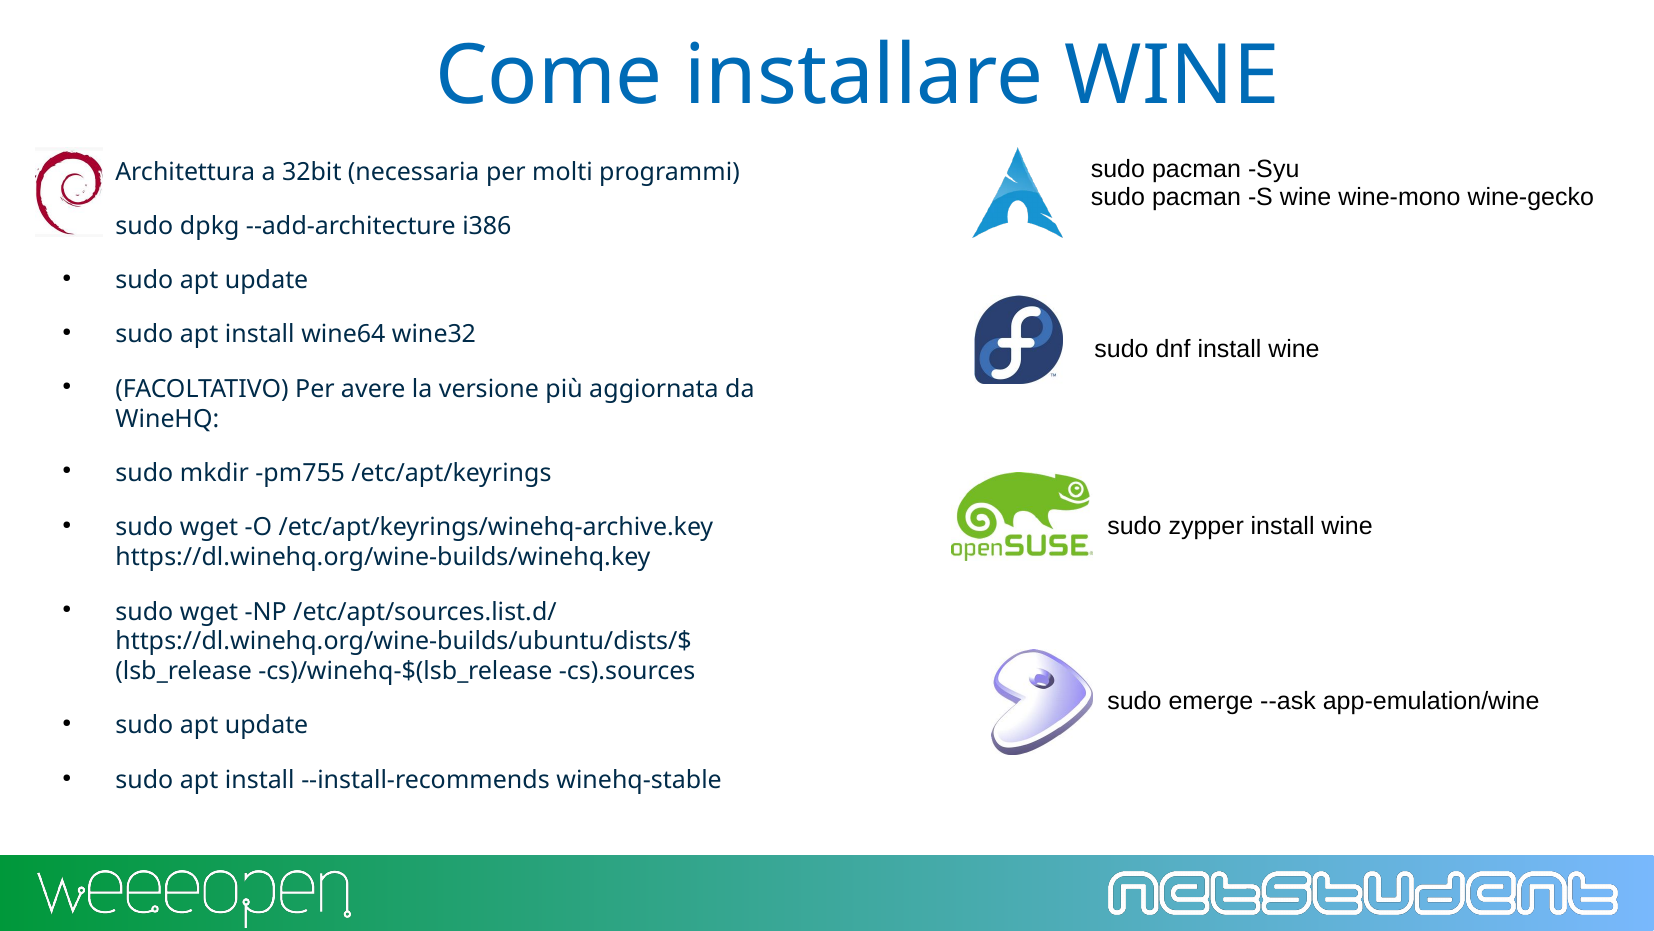

# Come installare WINE
Architettura a 32bit (necessaria per molti programmi)
sudo dpkg --add-architecture i386
sudo apt update
sudo apt install wine64 wine32
(FACOLTATIVO) Per avere la versione più aggiornata da WineHQ:
sudo mkdir -pm755 /etc/apt/keyrings
sudo wget -O /etc/apt/keyrings/winehq-archive.key https://dl.winehq.org/wine-builds/winehq.key
sudo wget -NP /etc/apt/sources.list.d/ https://dl.winehq.org/wine-builds/ubuntu/dists/$(lsb_release -cs)/winehq-$(lsb_release -cs).sources
sudo apt update
sudo apt install --install-recommends winehq-stable
sudo pacman -Syu
sudo pacman -S wine wine-mono wine-gecko
sudo dnf install wine
sudo zypper install wine
sudo emerge --ask app-emulation/wine